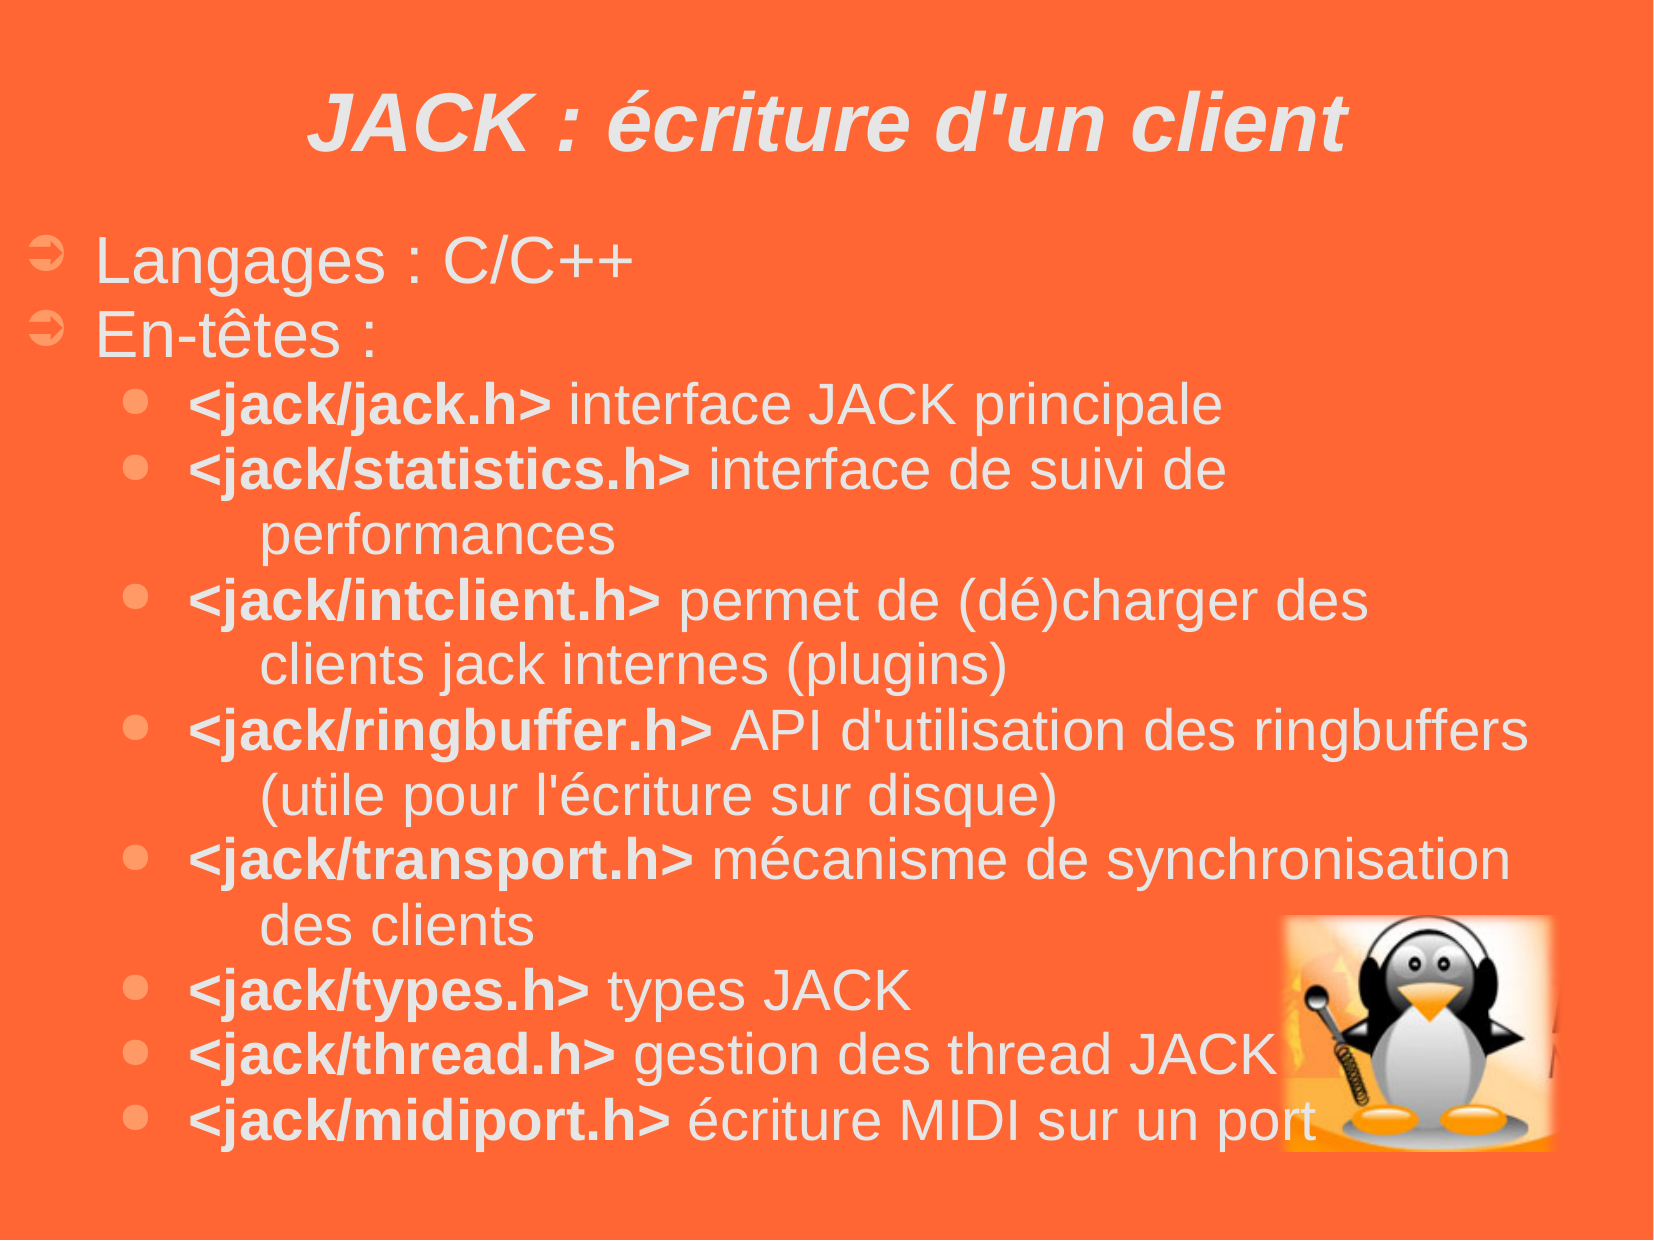

# JACK : écriture d'un client
Langages : C/C++
En-têtes :
<jack/jack.h> interface JACK principale
<jack/statistics.h> interface de suivi de performances
<jack/intclient.h> permet de (dé)charger des clients jack internes (plugins)
<jack/ringbuffer.h> API d'utilisation des ringbuffers (utile pour l'écriture sur disque)
<jack/transport.h> mécanisme de synchronisation des clients
<jack/types.h> types JACK
<jack/thread.h> gestion des thread JACK
<jack/midiport.h> écriture MIDI sur un port